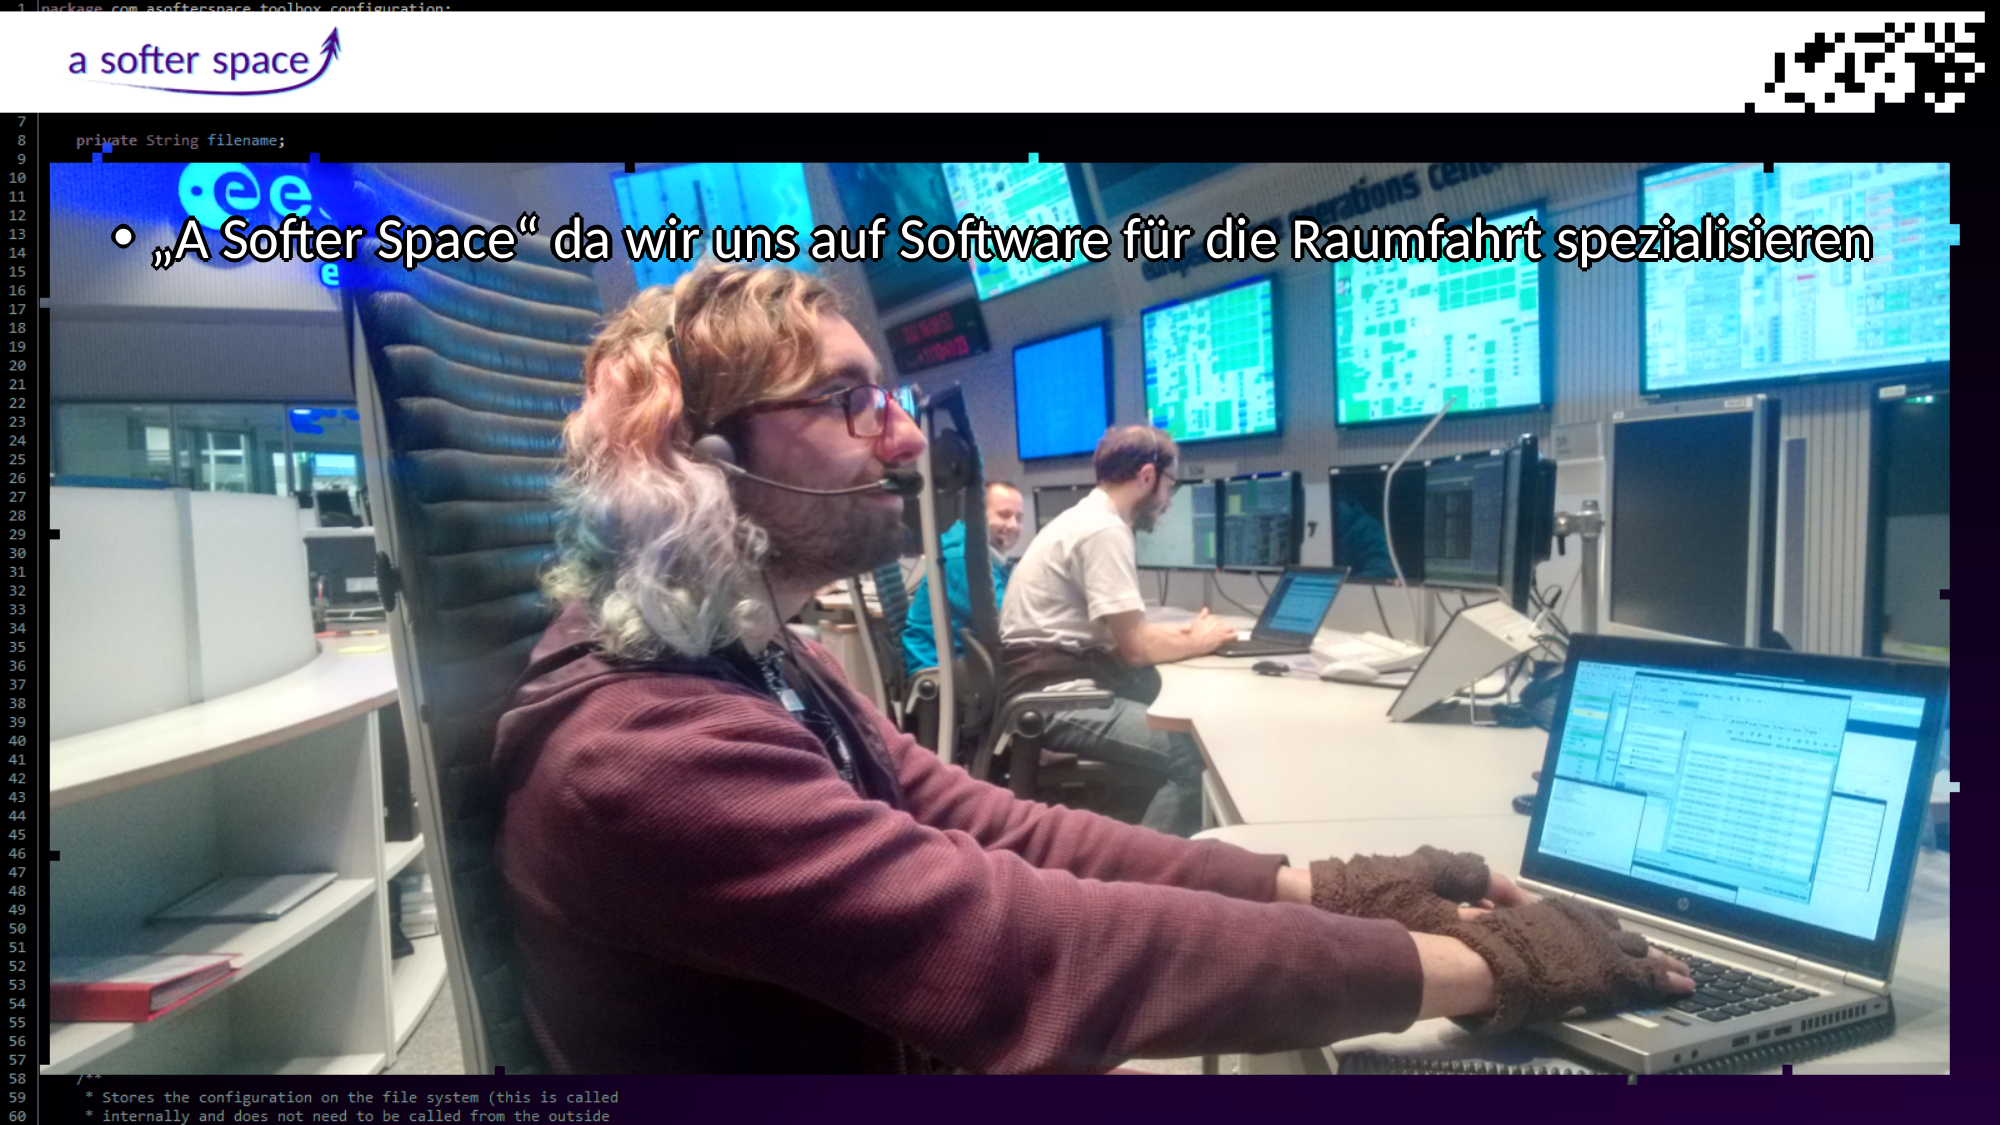

„A Softer Space“ da wir uns auf Software für die Raumfahrt spezialisieren
„A Softer Space“ da wir uns auf Software für die Raumfahrt spezialisieren
„A Softer Space“ da wir uns auf Software für die Raumfahrt spezialisieren
„A Softer Space“ da wir uns auf Software für die Raumfahrt spezialisieren
„A Softer Space“ da wir uns auf Software für die Raumfahrt spezialisieren
„A Softer Space“ da wir uns auf Software für die Raumfahrt spezialisieren
„A Softer Space“ da wir uns auf Software für die Raumfahrt spezialisieren
„A Softer Space“ da wir uns auf Software für die Raumfahrt spezialisieren
„A Softer Space“ da wir uns auf Software für die Raumfahrt spezialisieren
„A Softer Space“ da wir uns auf Software für die Raumfahrt spezialisieren
„A Softer Space“ da wir uns auf Software für die Raumfahrt spezialisieren
„A Softer Space“ da wir uns auf Software für die Raumfahrt spezialisieren
„A Softer Space“ da wir uns auf Software für die Raumfahrt spezialisieren